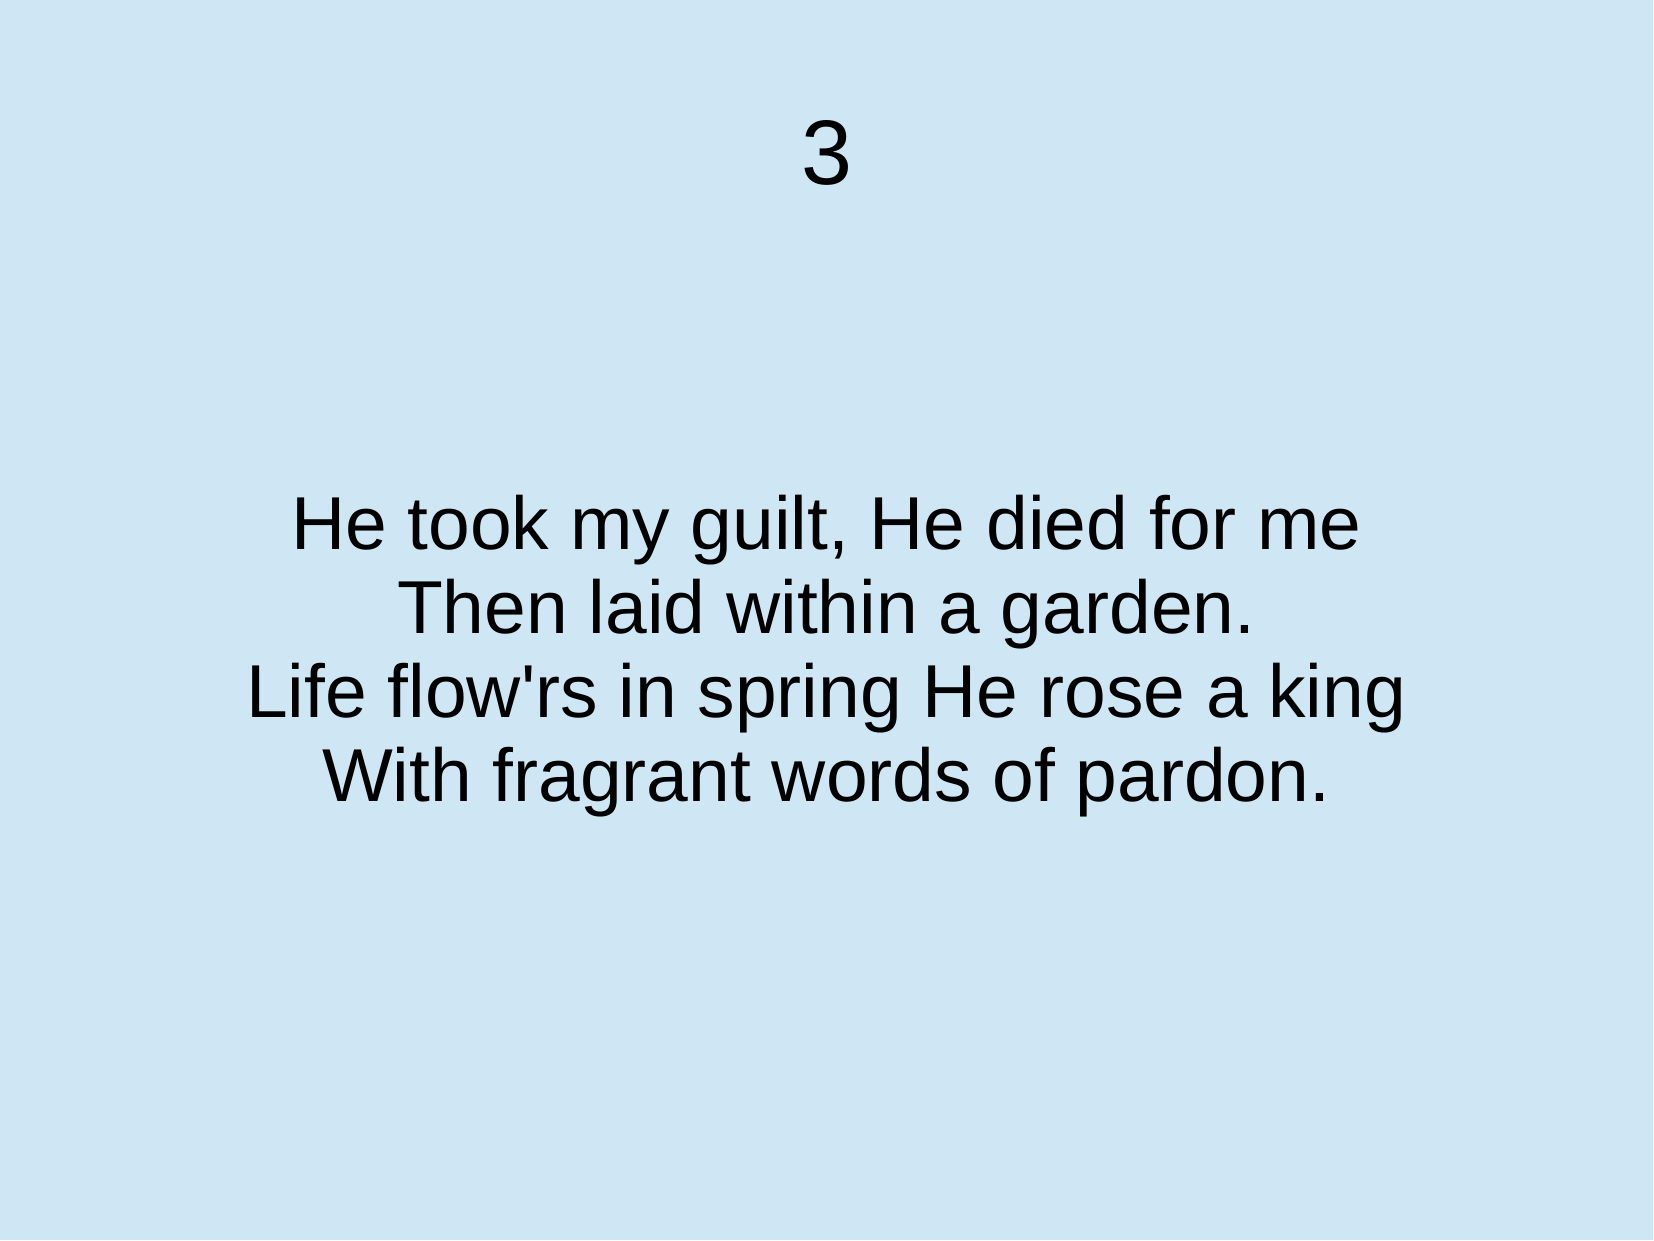

# 3
He took my guilt, He died for me
Then laid within a garden.
Life flow'rs in spring He rose a king
With fragrant words of pardon.